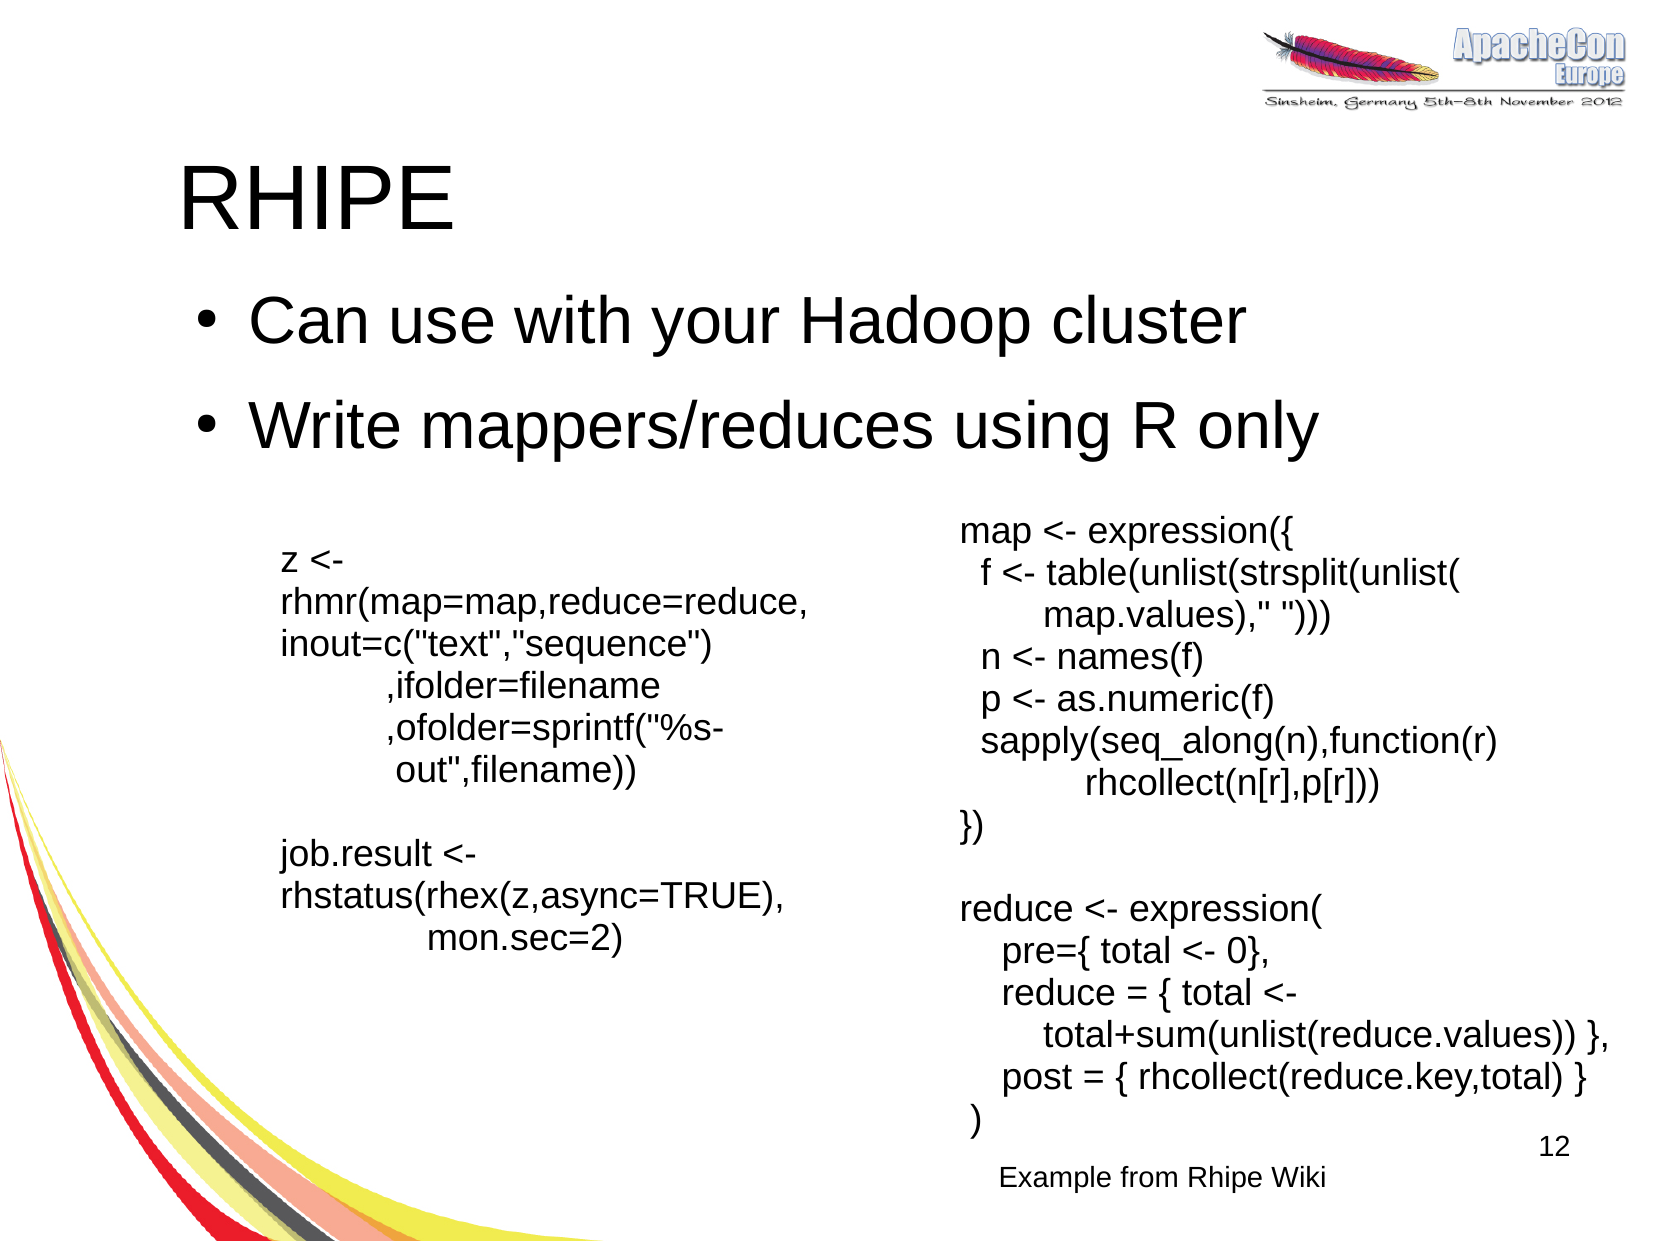

# RHIPE
Can use with your Hadoop cluster
Write mappers/reduces using R only
map <- expression({
 f <- table(unlist(strsplit(unlist(
 map.values)," ")))
 n <- names(f)
 p <- as.numeric(f)
 sapply(seq_along(n),function(r)
 rhcollect(n[r],p[r]))
})
reduce <- expression(
 pre={ total <- 0},
 reduce = { total <-
 total+sum(unlist(reduce.values)) },
 post = { rhcollect(reduce.key,total) }
 )
z <- rhmr(map=map,reduce=reduce, inout=c("text","sequence")
 ,ifolder=filename
 ,ofolder=sprintf("%s-
 out",filename))
job.result <- rhstatus(rhex(z,async=TRUE),
 mon.sec=2)
12
Example from Rhipe Wiki